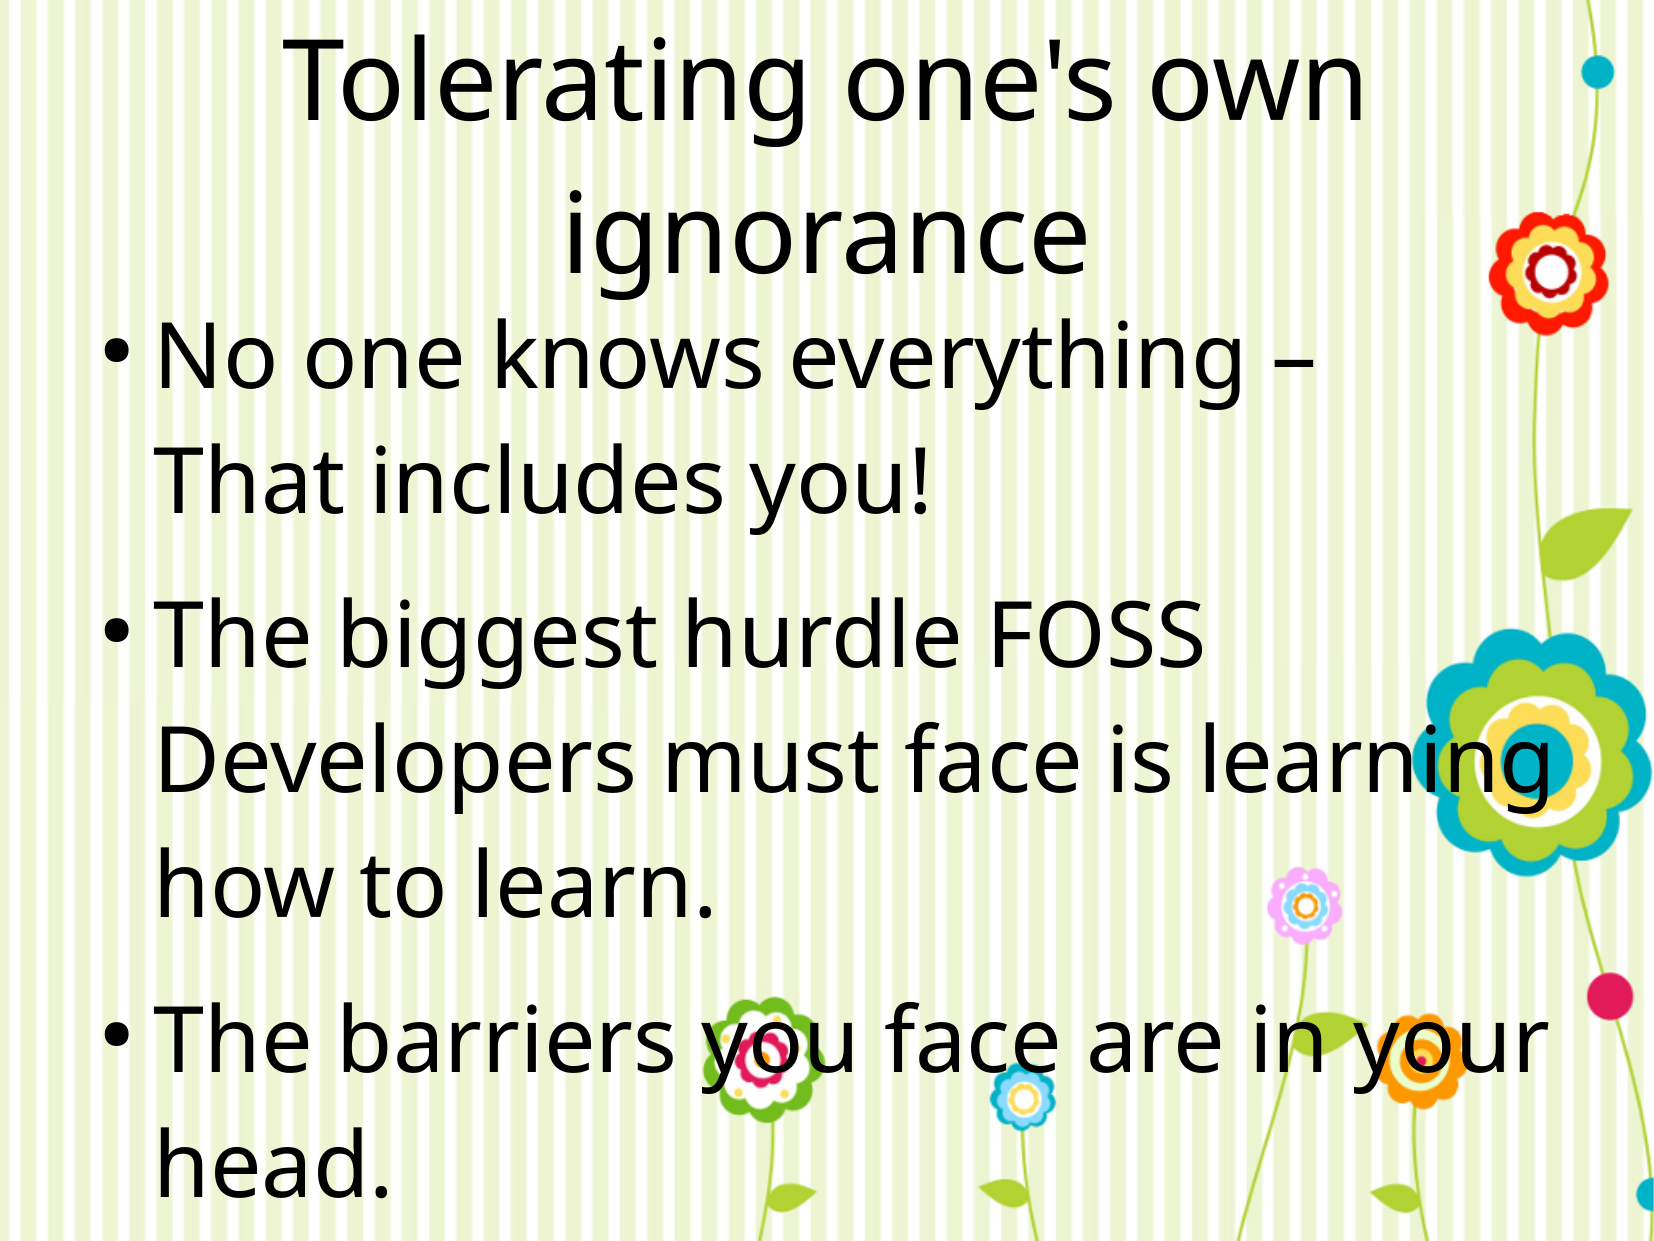

# Tolerating one's own ignorance
No one knows everything –
That includes you!
The biggest hurdle FOSS Developers must face is learning how to learn.
The barriers you face are in your head.
Good problem solvers will win the
day!